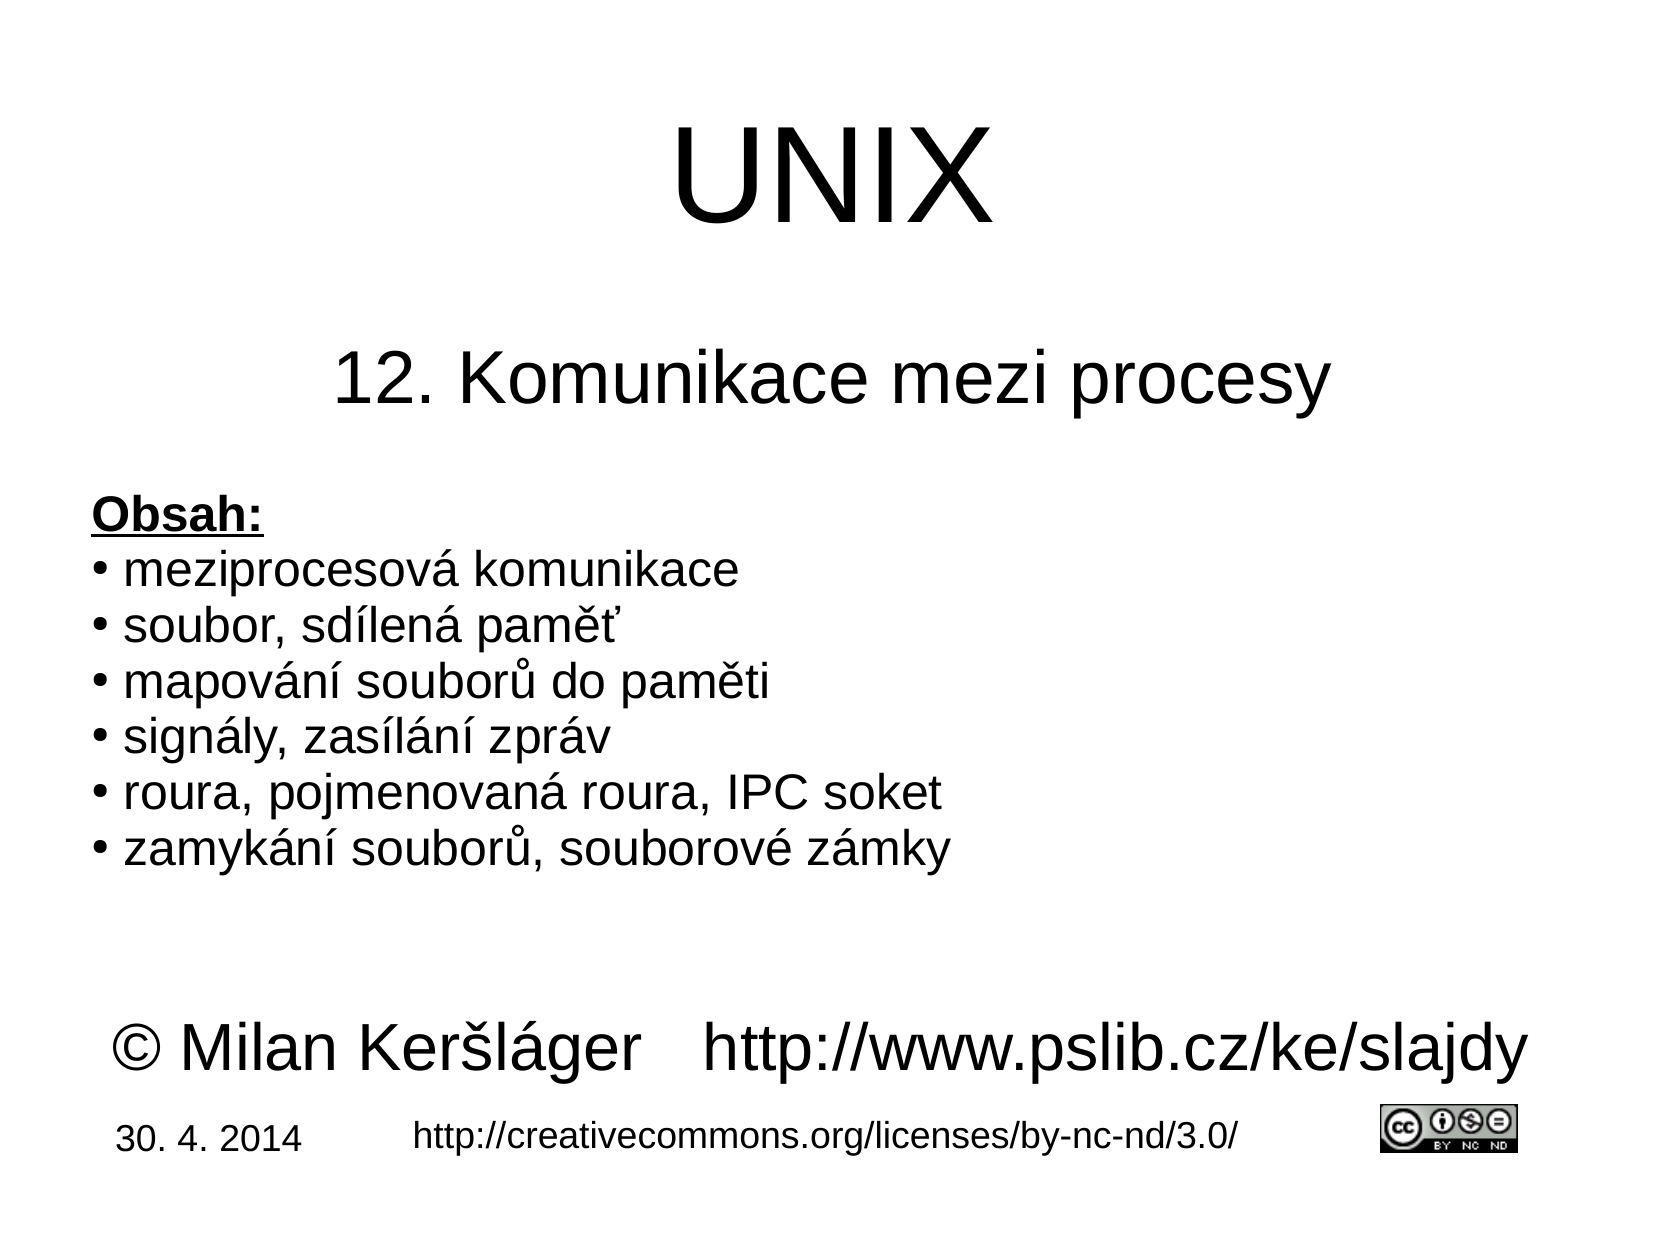

# UNIX 12. Komunikace mezi procesy
Obsah:
 meziprocesová komunikace
 soubor, sdílená paměť
 mapování souborů do paměti
 signály, zasílání zpráv
 roura, pojmenovaná roura, IPC soket
 zamykání souborů, souborové zámky
© Milan Keršláger	http://www.pslib.cz/ke/slajdy
http://creativecommons.org/licenses/by-nc-nd/3.0/
30. 4. 2014